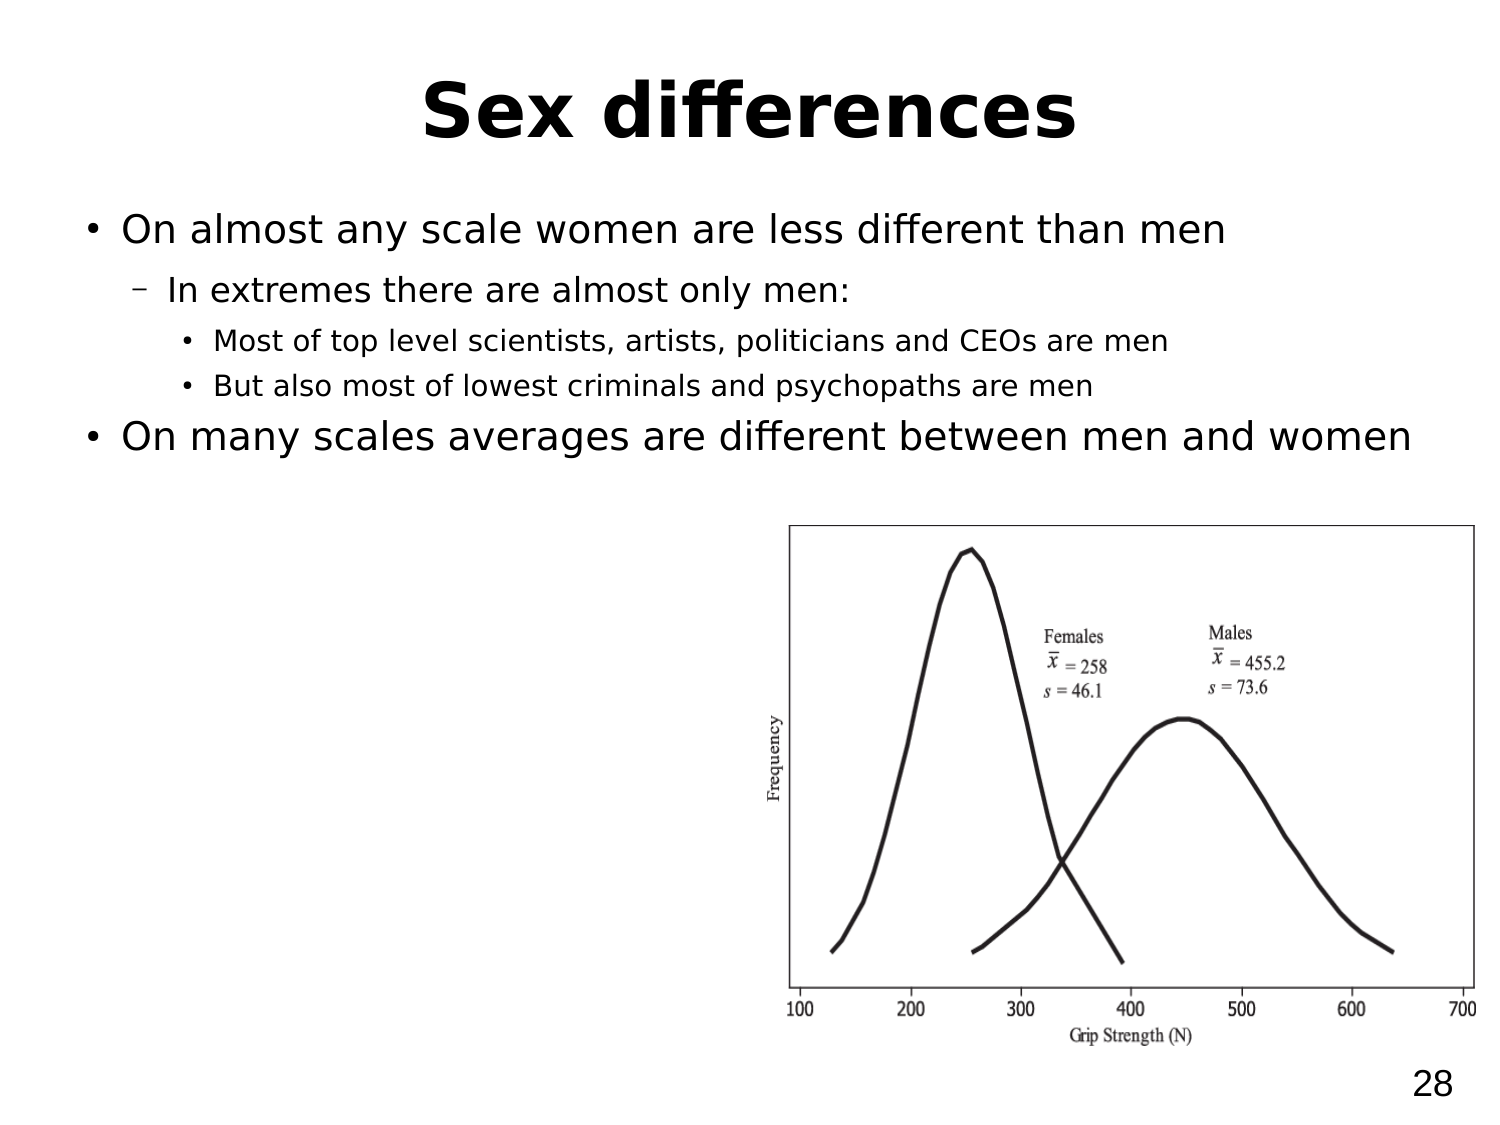

# Sex differences
On almost any scale women are less different than men
In extremes there are almost only men:
Most of top level scientists, artists, politicians and CEOs are men
But also most of lowest criminals and psychopaths are men
On many scales averages are different between men and women